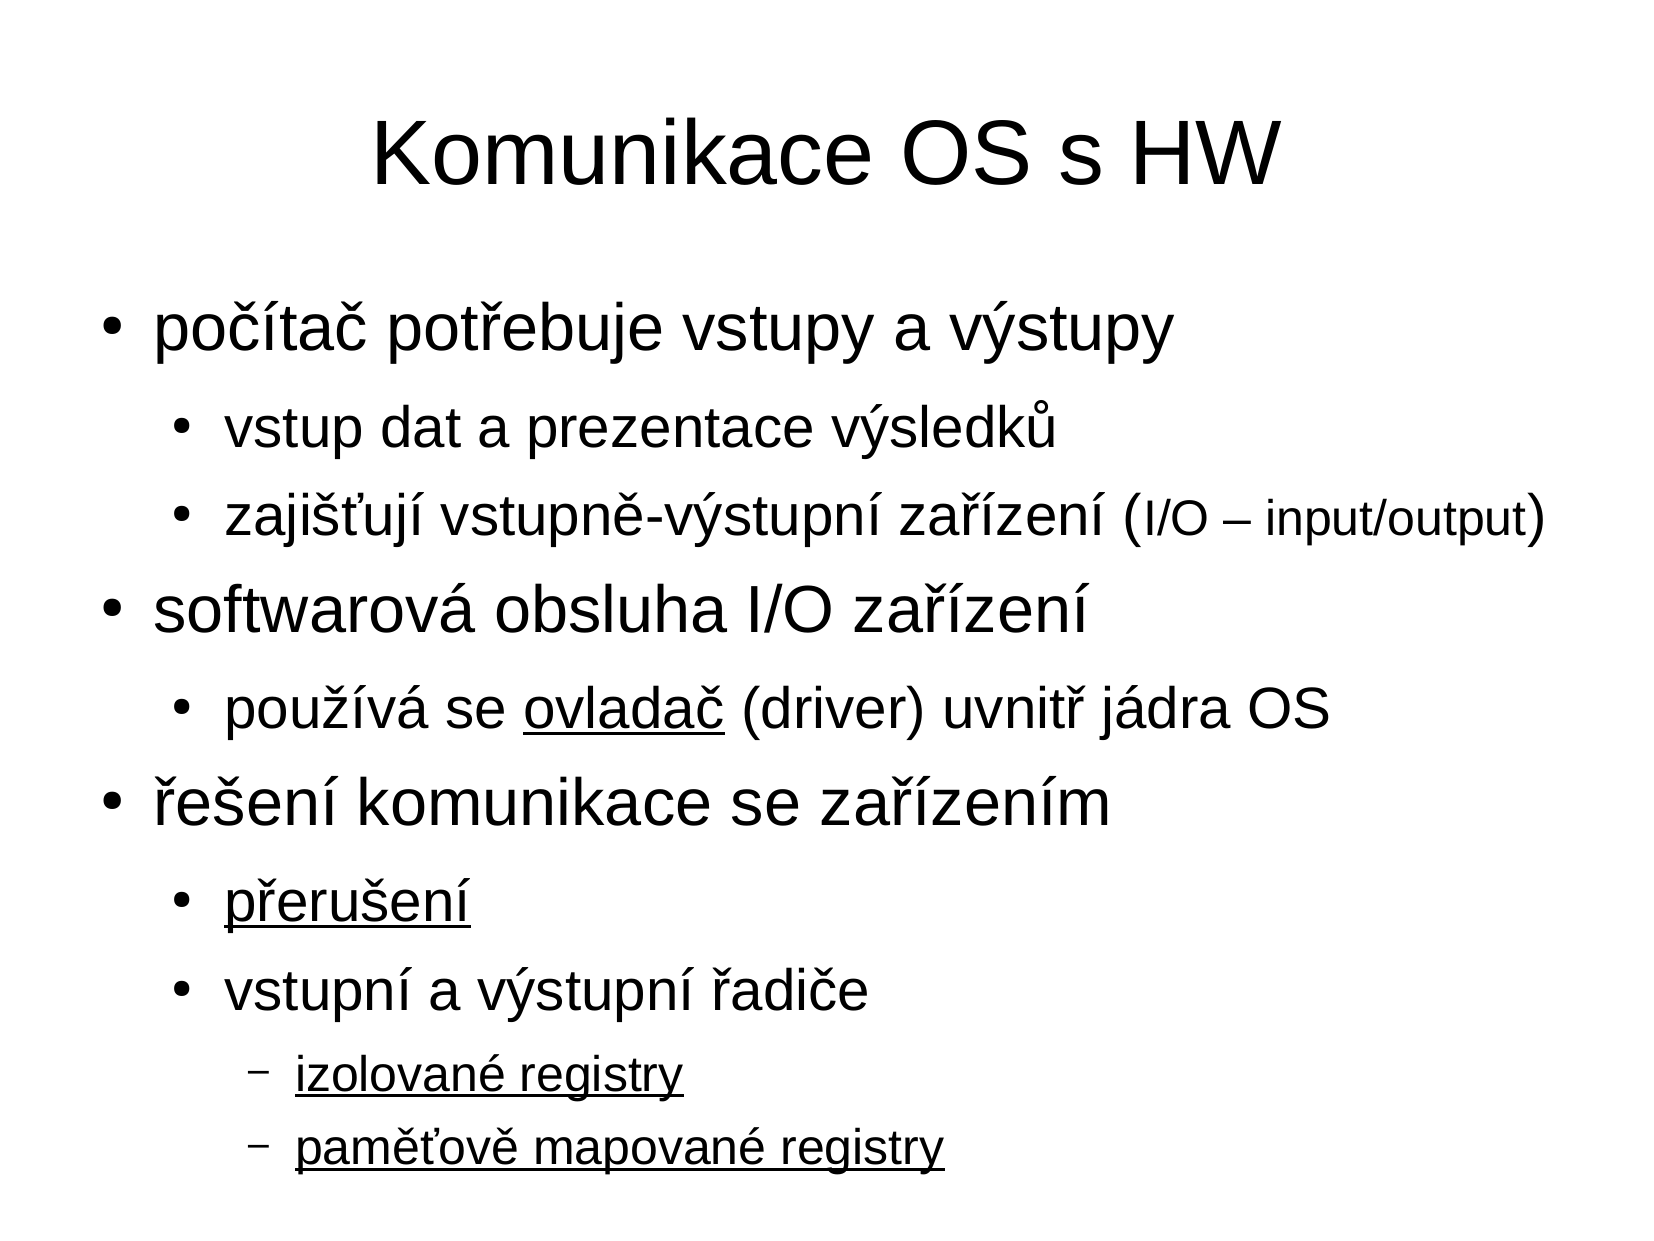

# Komunikace OS s HW
počítač potřebuje vstupy a výstupy
vstup dat a prezentace výsledků
zajišťují vstupně-výstupní zařízení (I/O – input/output)
softwarová obsluha I/O zařízení
používá se ovladač (driver) uvnitř jádra OS
řešení komunikace se zařízením
přerušení
vstupní a výstupní řadiče
izolované registry
paměťově mapované registry